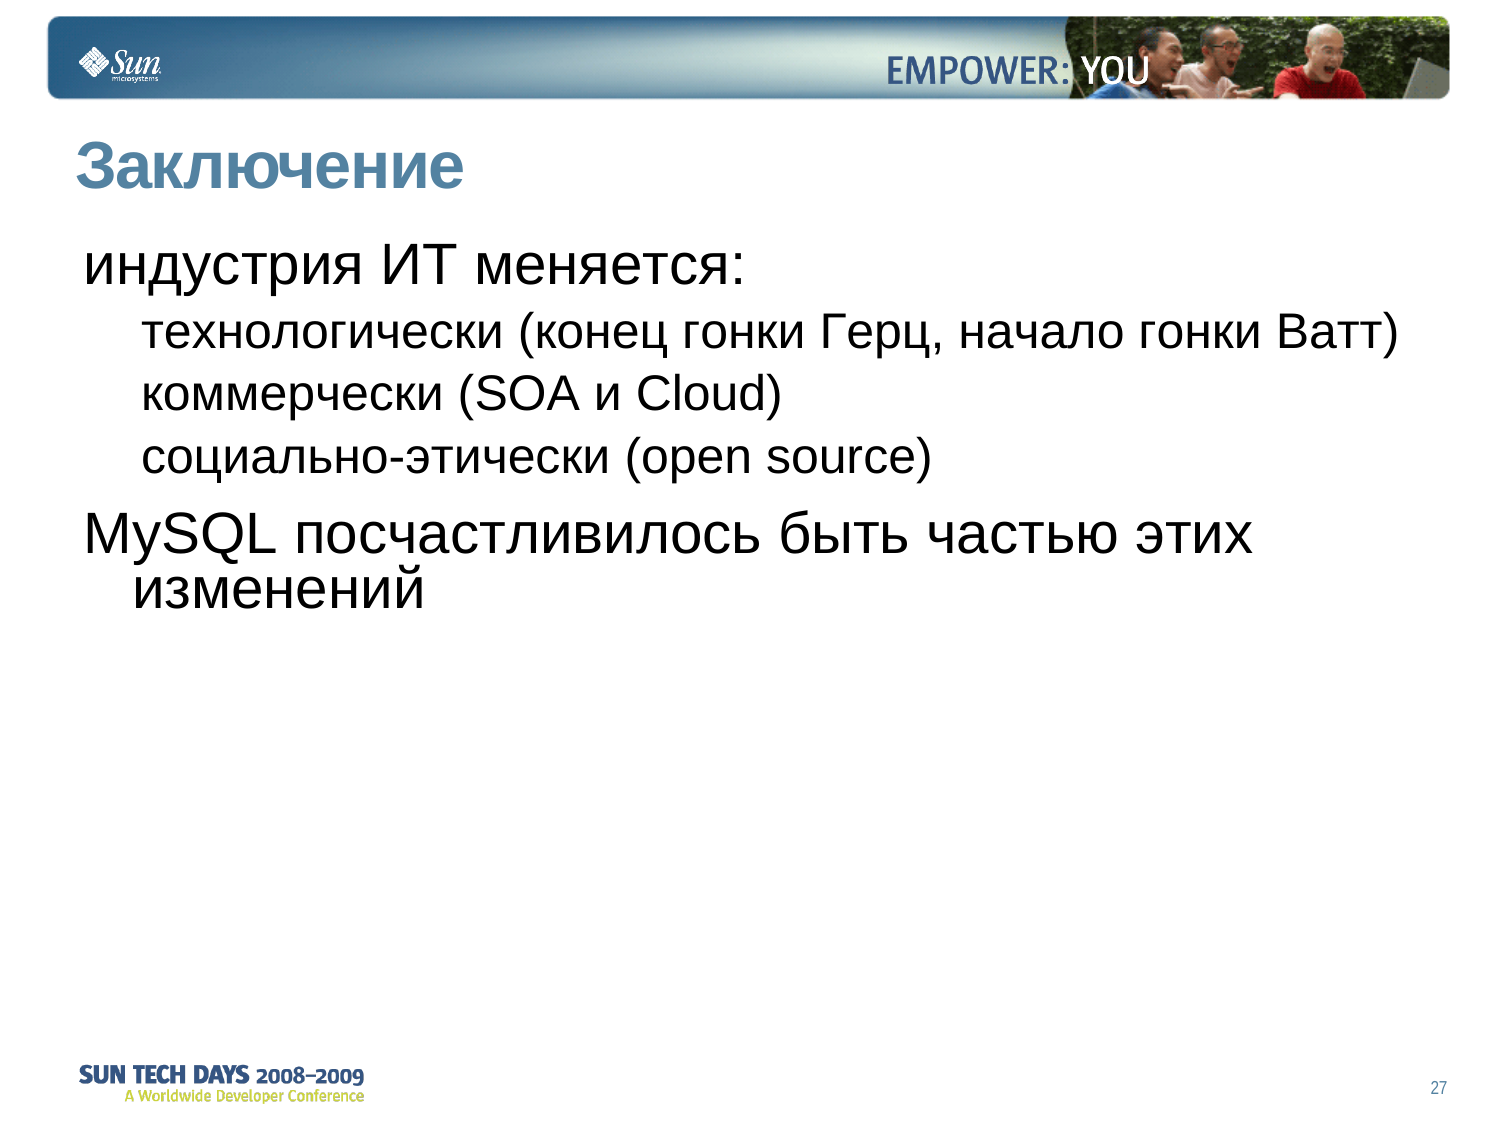

# Заключение
индустрия ИТ меняется:
технологически (конец гонки Герц, начало гонки Ватт)
коммерчески (SOA и Сloud)
социально-этически (open source)
MySQL посчастливилось быть частью этих изменений